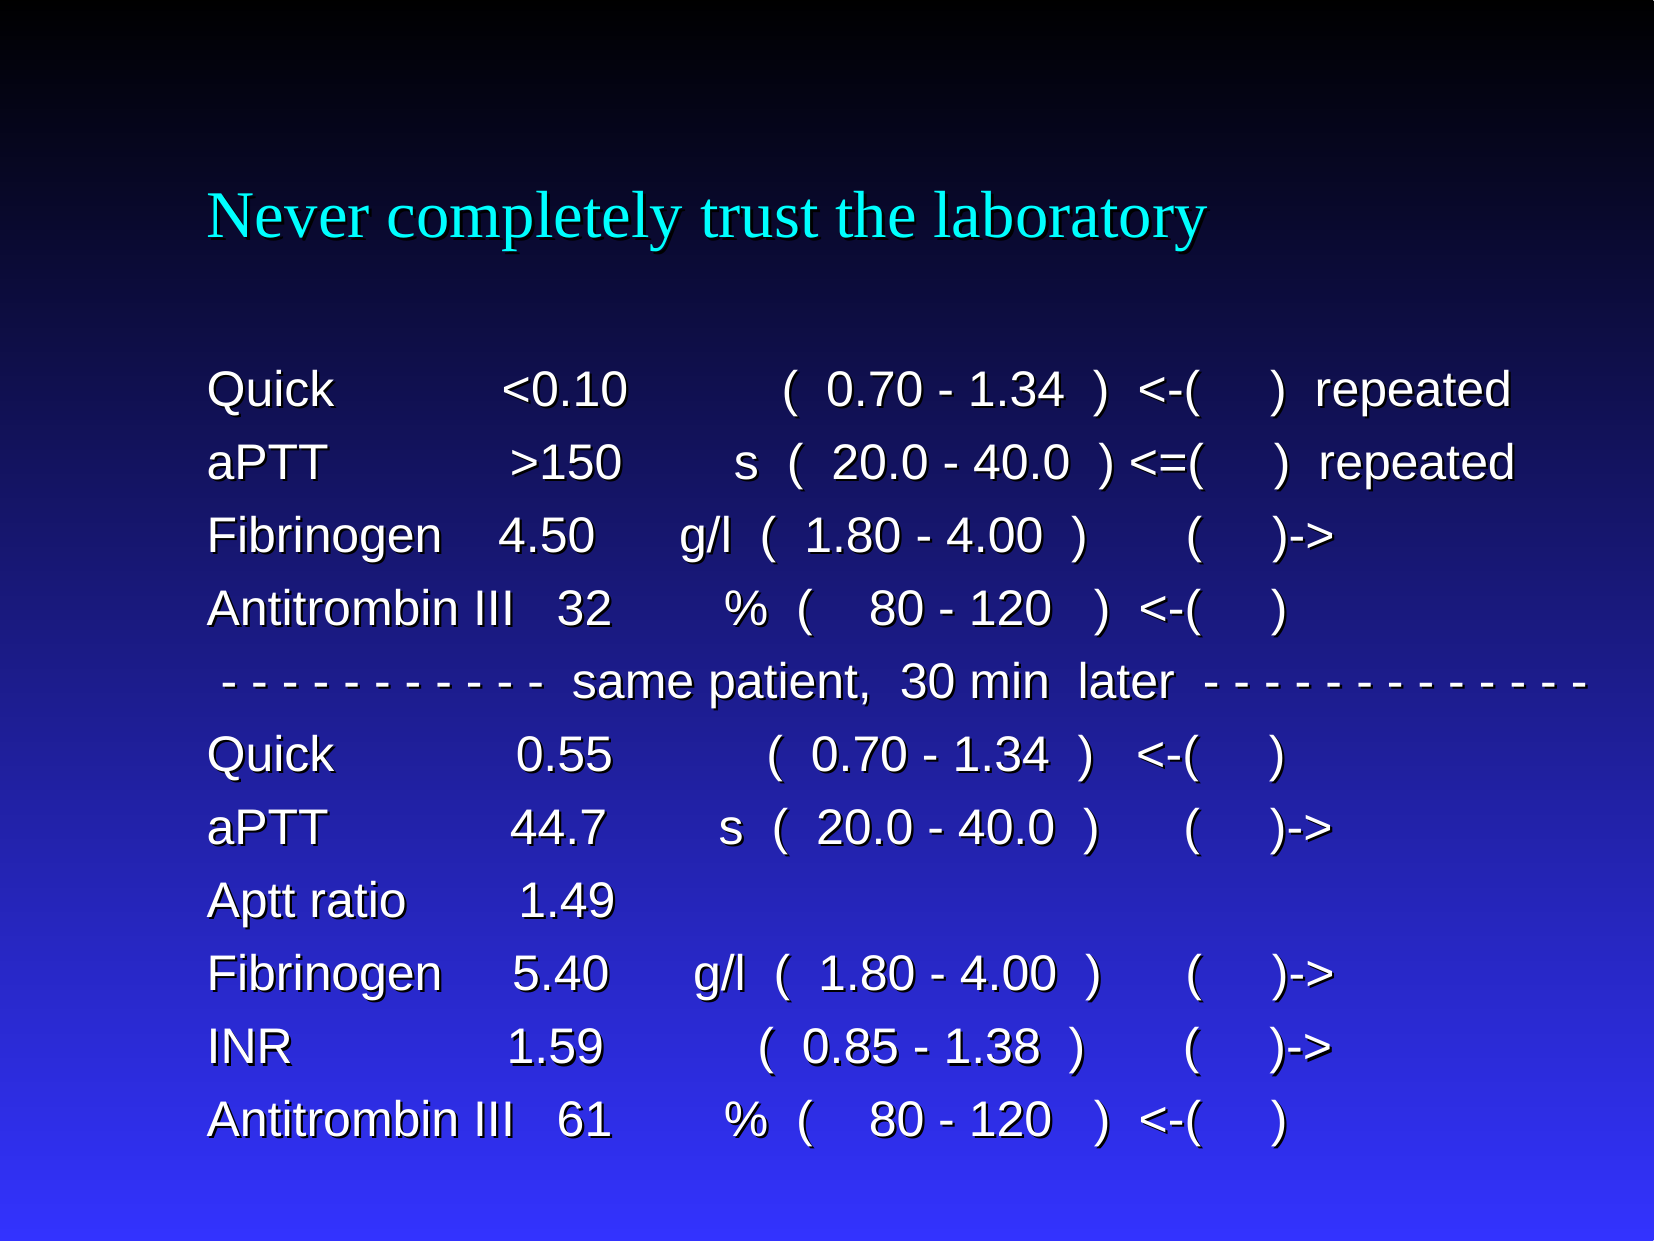

# Never completely trust the laboratory
Quick <0.10 ( 0.70 - 1.34 ) <-( ) repeated
aPTT >150 s ( 20.0 - 40.0 ) <=( ) repeated
Fibrinogen 4.50 g/l ( 1.80 - 4.00 ) ( )->
Antitrombin III 32 % ( 80 - 120 ) <-( )
 - - - - - - - - - - - same patient, 30 min later - - - - - - - - - - - - -
Quick 0.55 ( 0.70 - 1.34 ) <-( )
aPTT 44.7 s ( 20.0 - 40.0 ) ( )->
Aptt ratio 1.49
Fibrinogen 5.40 g/l ( 1.80 - 4.00 ) ( )->
INR		1.59 ( 0.85 - 1.38 ) ( )->
Antitrombin III 61 % ( 80 - 120 ) <-( )